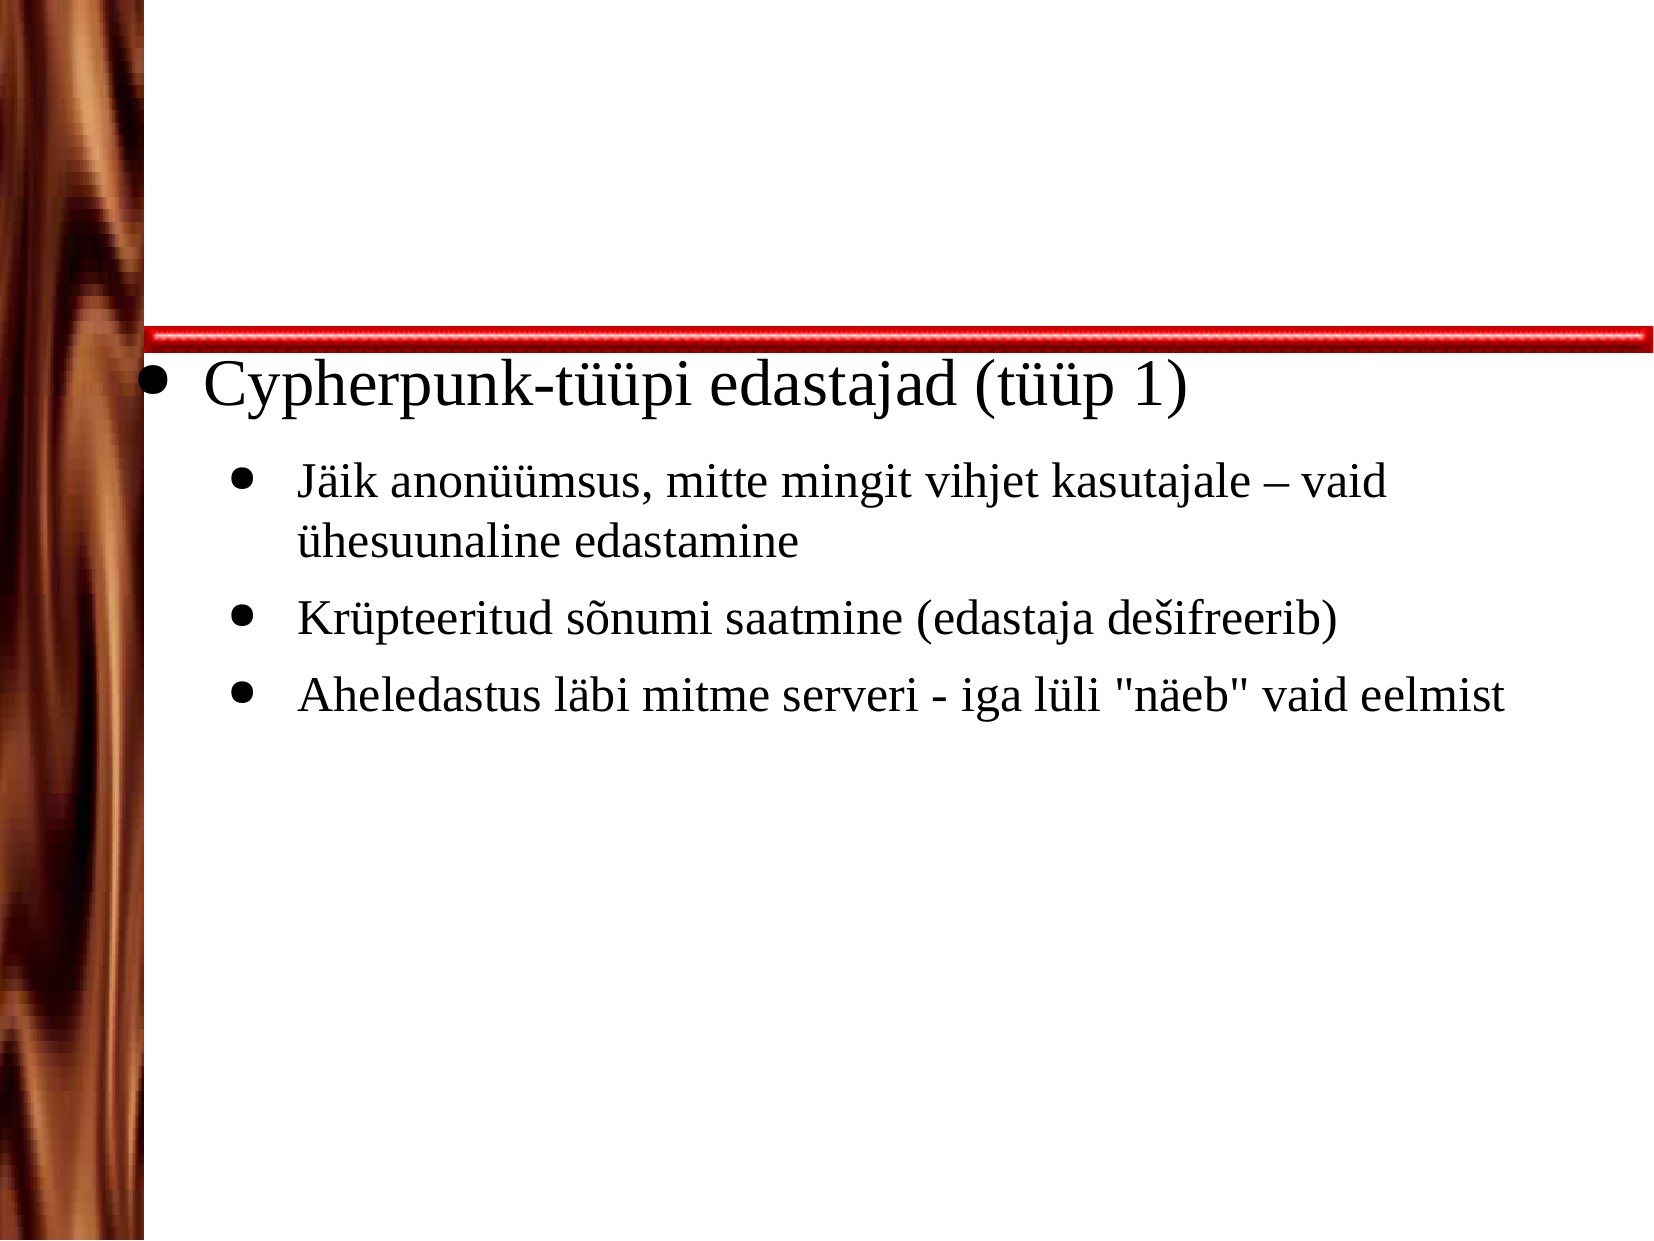

# Cypherpunk-tüüpi edastajad (tüüp 1)
Jäik anonüümsus, mitte mingit vihjet kasutajale – vaid ühesuunaline edastamine
Krüpteeritud sõnumi saatmine (edastaja dešifreerib)
Aheledastus läbi mitme serveri - iga lüli "näeb" vaid eelmist